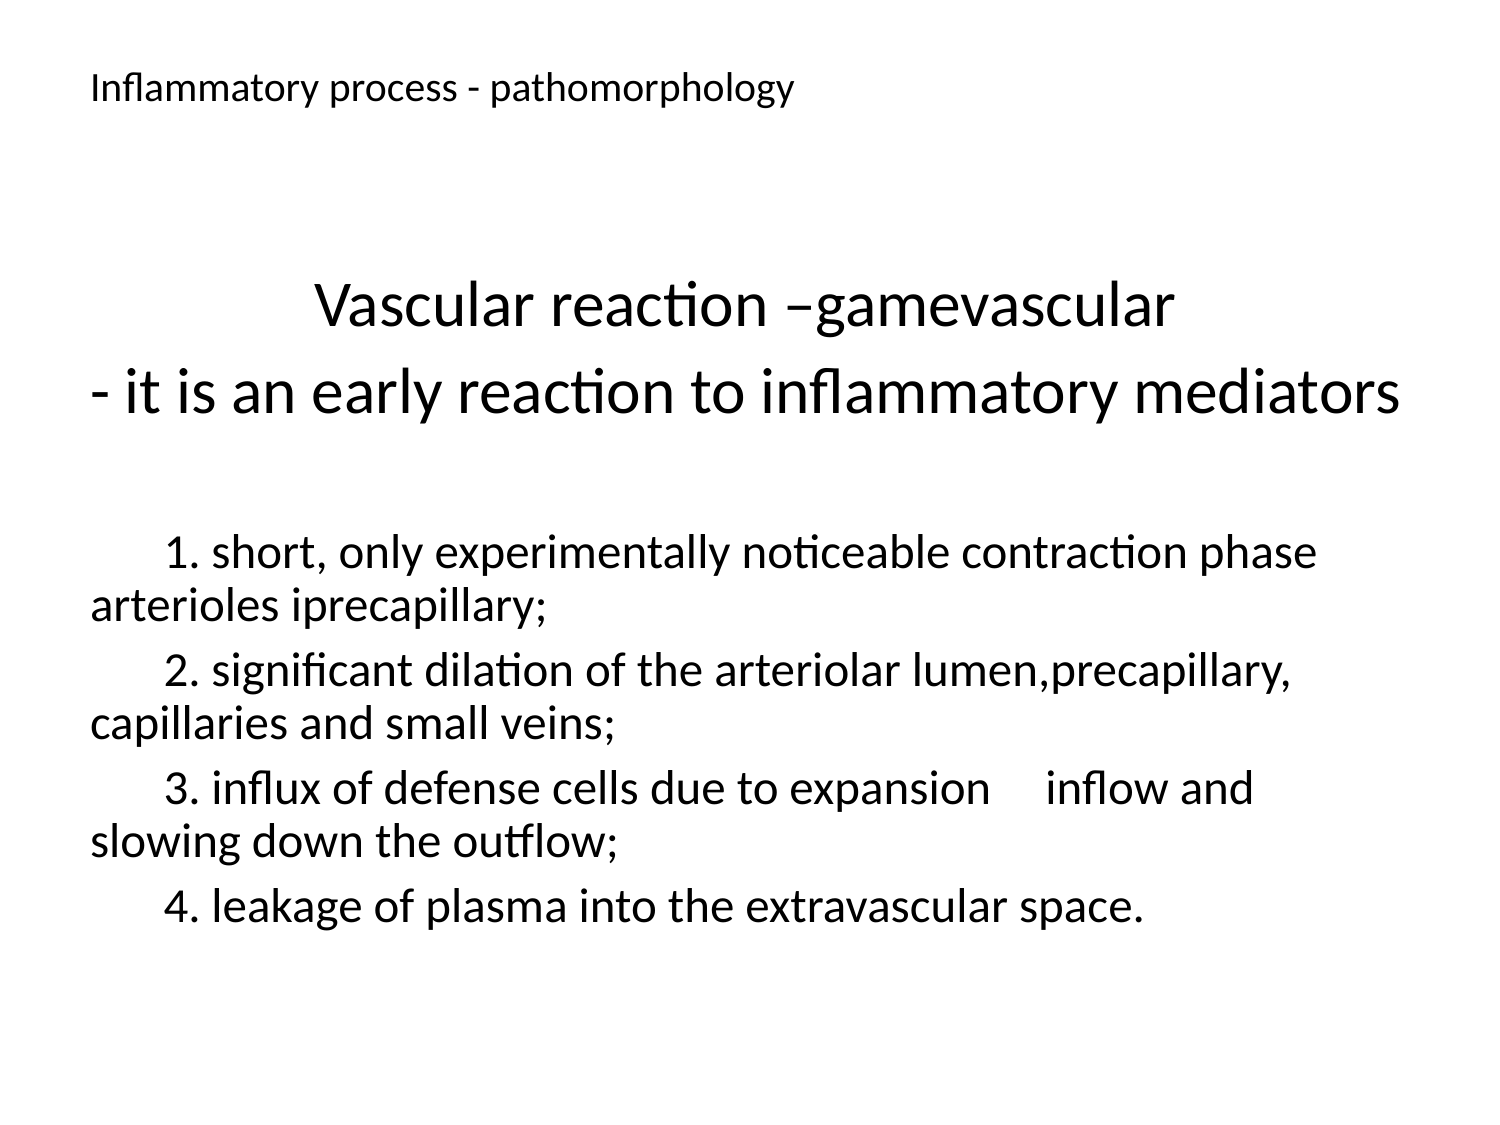

# Inflammatory process - pathomorphology
Vascular reaction –gamevascular
- it is an early reaction to inflammatory mediators
	1. short, only experimentally noticeable contraction phase			arterioles iprecapillary;
	2. significant dilation of the arteriolar lumen,precapillary,			capillaries and small veins;
	3. influx of defense cells due to expansion				inflow and slowing down the outflow;
	4. leakage of plasma into the extravascular space.